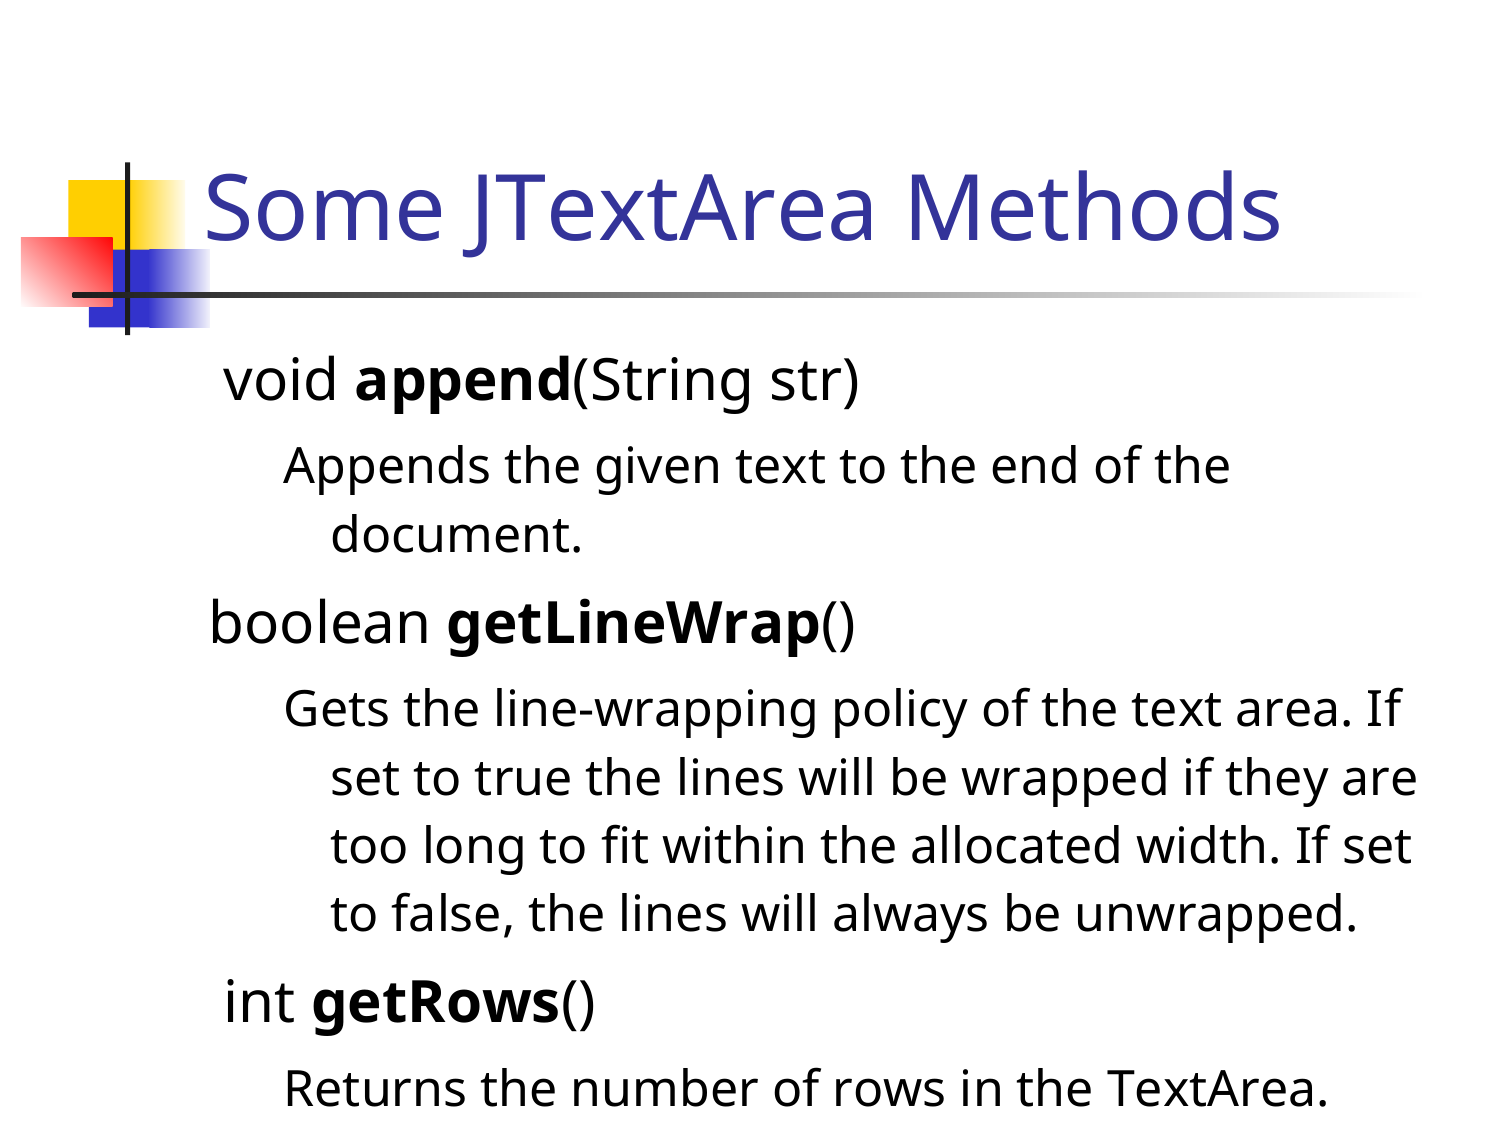

# Some JTextArea Methods
 void append(String str)
Appends the given text to the end of the document.
boolean getLineWrap()
Gets the line-wrapping policy of the text area. If set to true the lines will be wrapped if they are too long to fit within the allocated width. If set to false, the lines will always be unwrapped.
 int getRows()
Returns the number of rows in the TextArea.